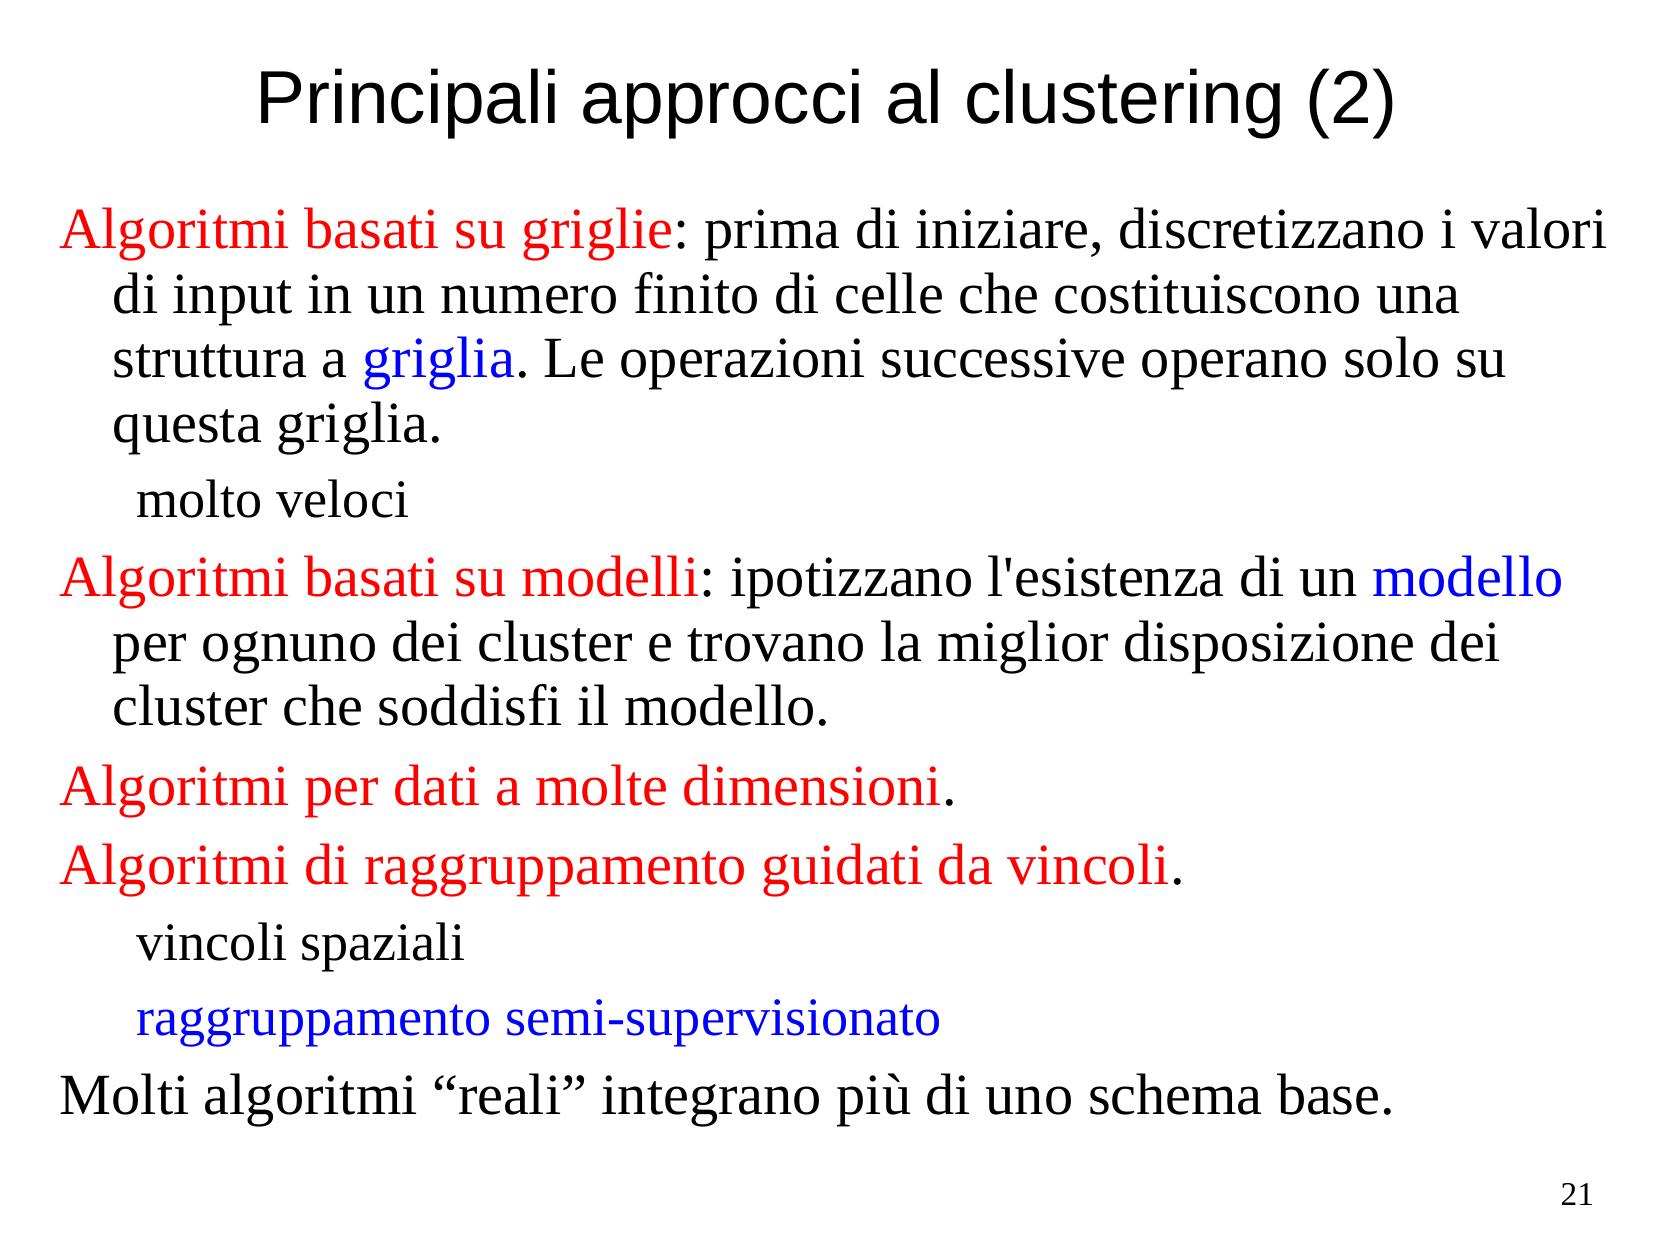

# Principali approcci al clustering (2)
Algoritmi basati su griglie: prima di iniziare, discretizzano i valori di input in un numero finito di celle che costituiscono una struttura a griglia. Le operazioni successive operano solo su questa griglia.
molto veloci
Algoritmi basati su modelli: ipotizzano l'esistenza di un modello per ognuno dei cluster e trovano la miglior disposizione dei cluster che soddisfi il modello.
Algoritmi per dati a molte dimensioni.
Algoritmi di raggruppamento guidati da vincoli.
vincoli spaziali
raggruppamento semi-supervisionato
Molti algoritmi “reali” integrano più di uno schema base.